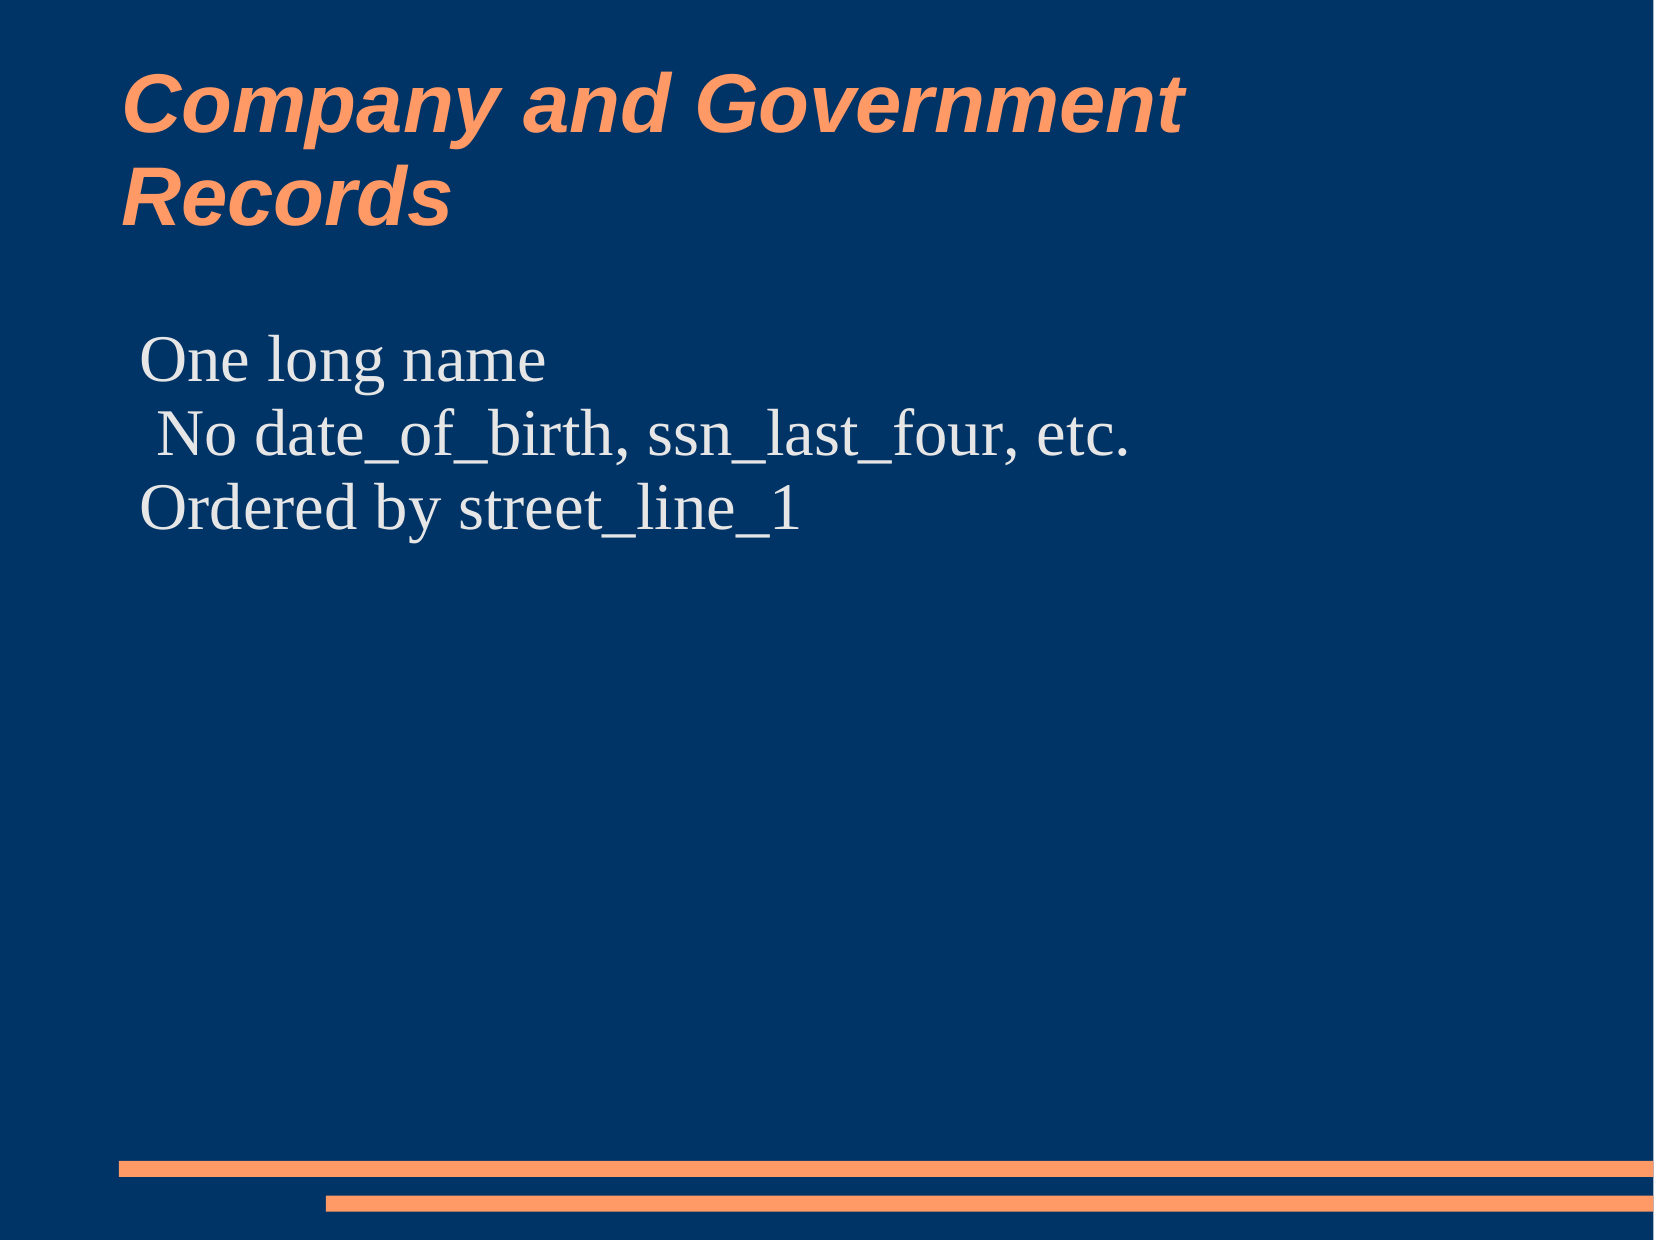

# Company and Government Records
One long name
 No date_of_birth, ssn_last_four, etc.
Ordered by street_line_1